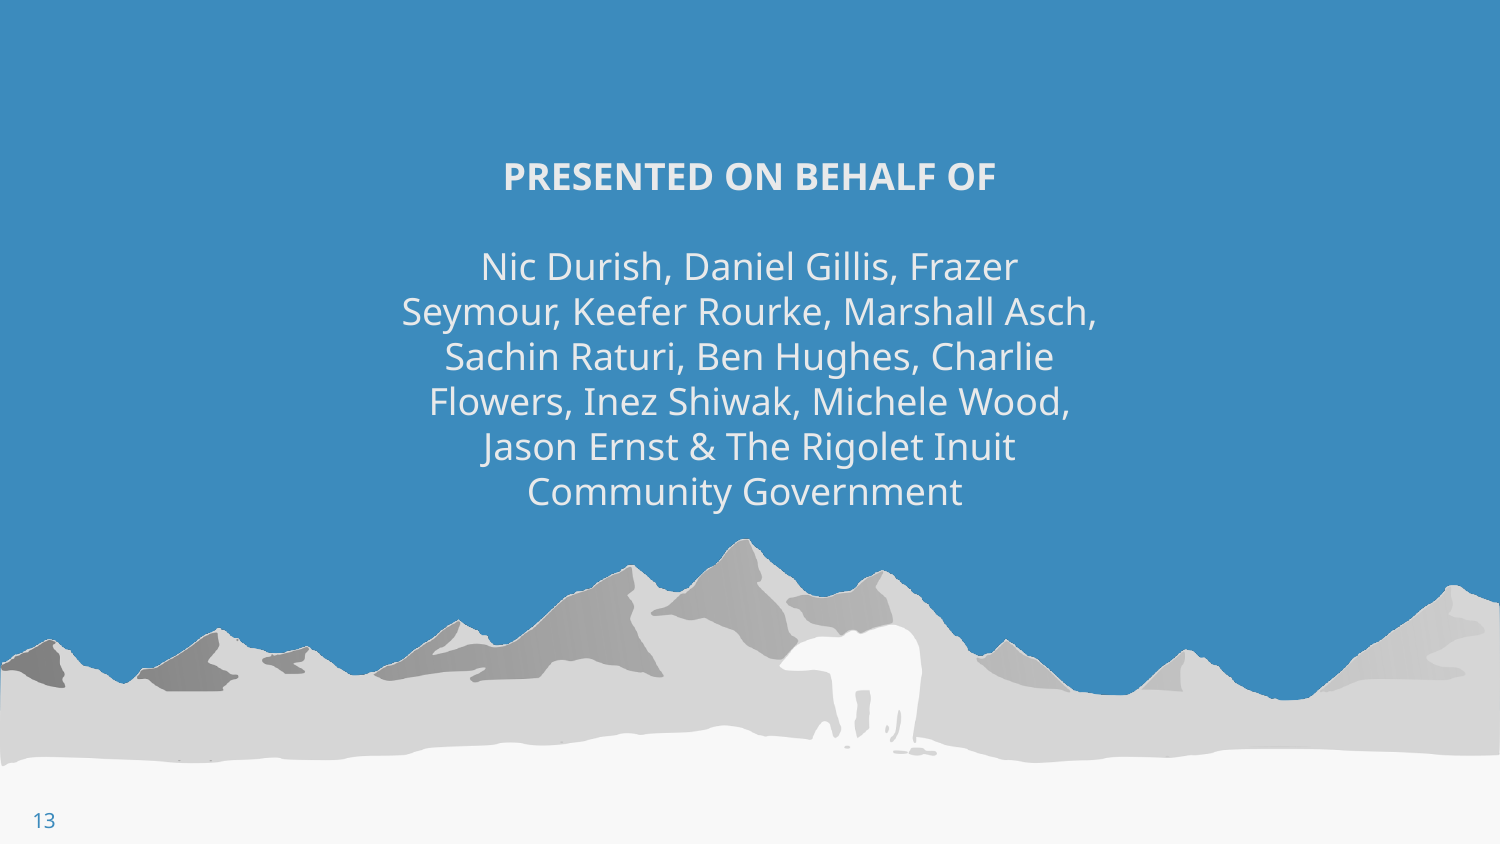

PRESENTED ON BEHALF OF
Nic Durish, Daniel Gillis, Frazer Seymour, Keefer Rourke, Marshall Asch, Sachin Raturi, Ben Hughes, Charlie Flowers, Inez Shiwak, Michele Wood, Jason Ernst & The Rigolet Inuit Community Government